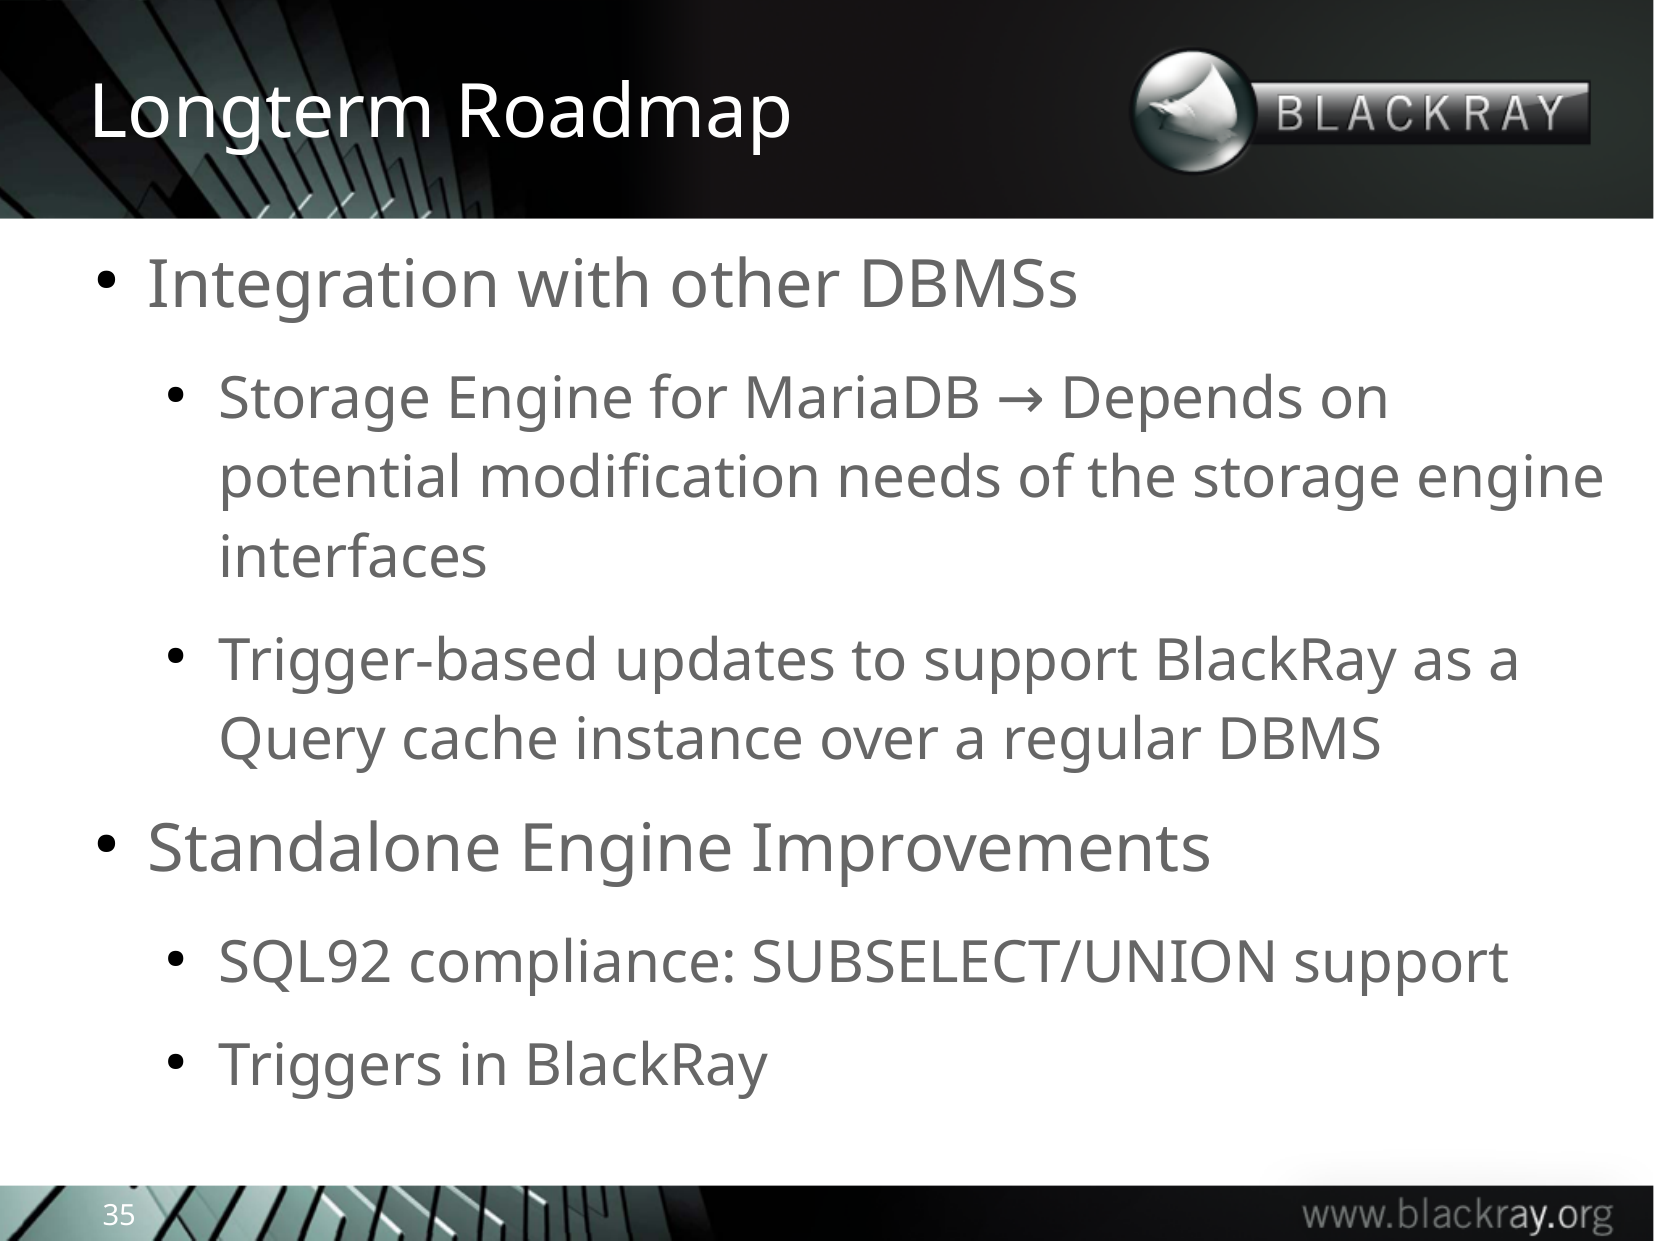

# Longterm Roadmap
Integration with other DBMSs
Storage Engine for MariaDB → Depends on potential modification needs of the storage engine interfaces
Trigger-based updates to support BlackRay as a Query cache instance over a regular DBMS
Standalone Engine Improvements
SQL92 compliance: SUBSELECT/UNION support
Triggers in BlackRay